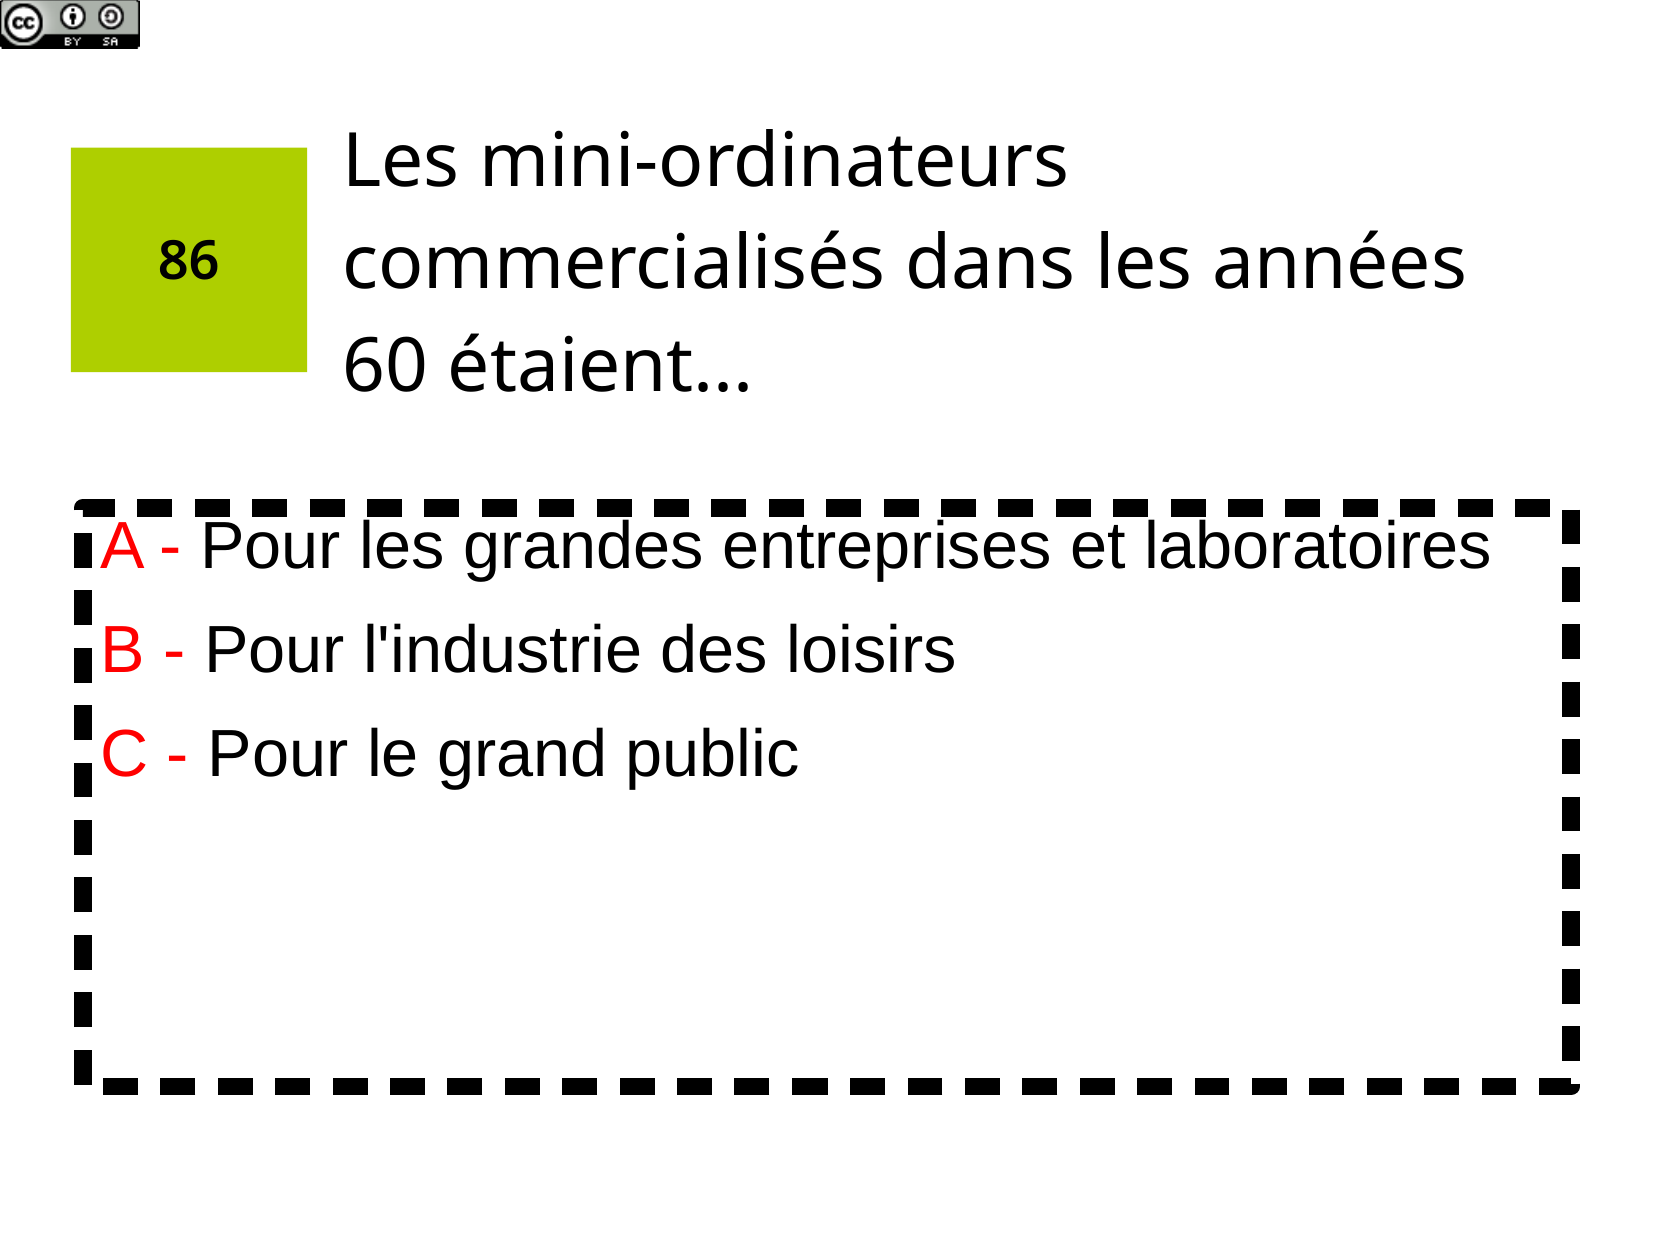

# Les mini-ordinateurs commercialisés dans les années 60 étaient...
86
Pour les grandes entreprises et laboratoires
Pour l'industrie des loisirs
Pour le grand public